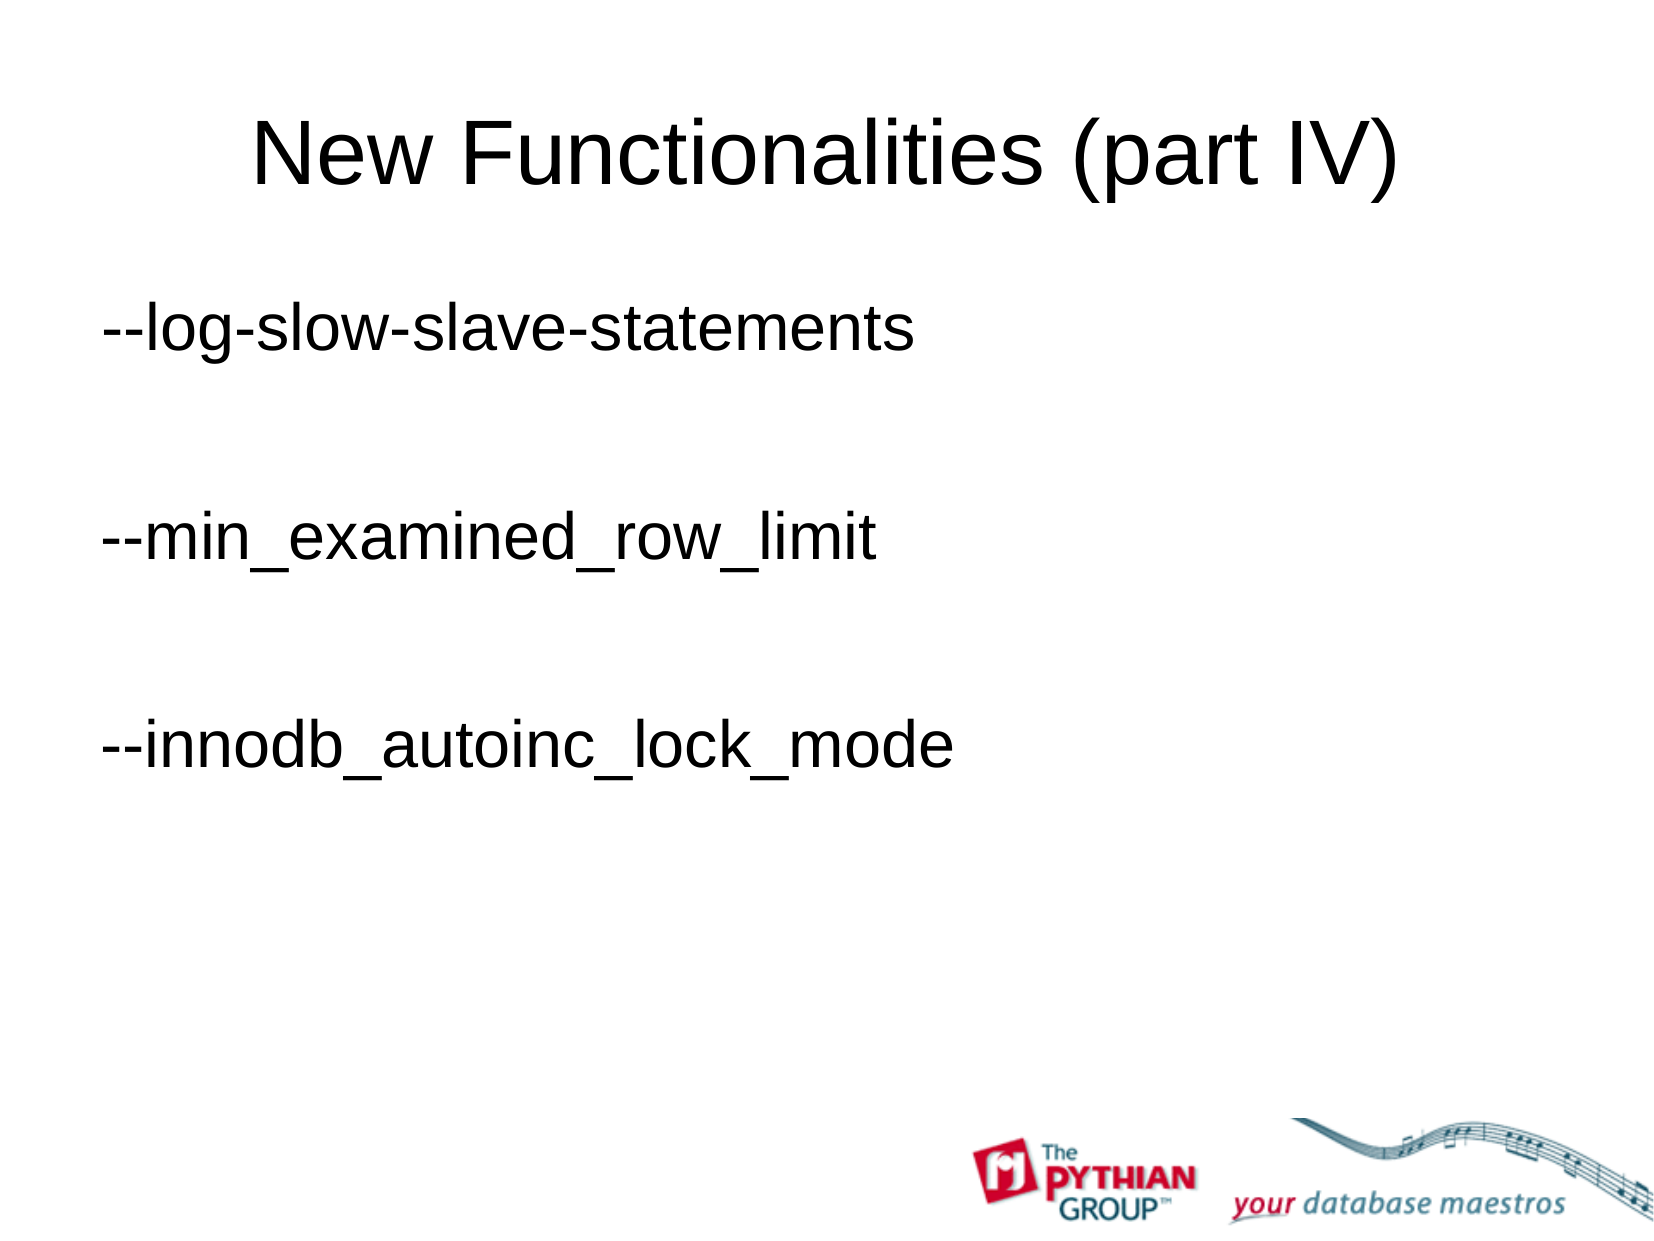

# New Functionalities (part IV)
 --log-slow-slave-statements
--min_examined_row_limit
--innodb_autoinc_lock_mode